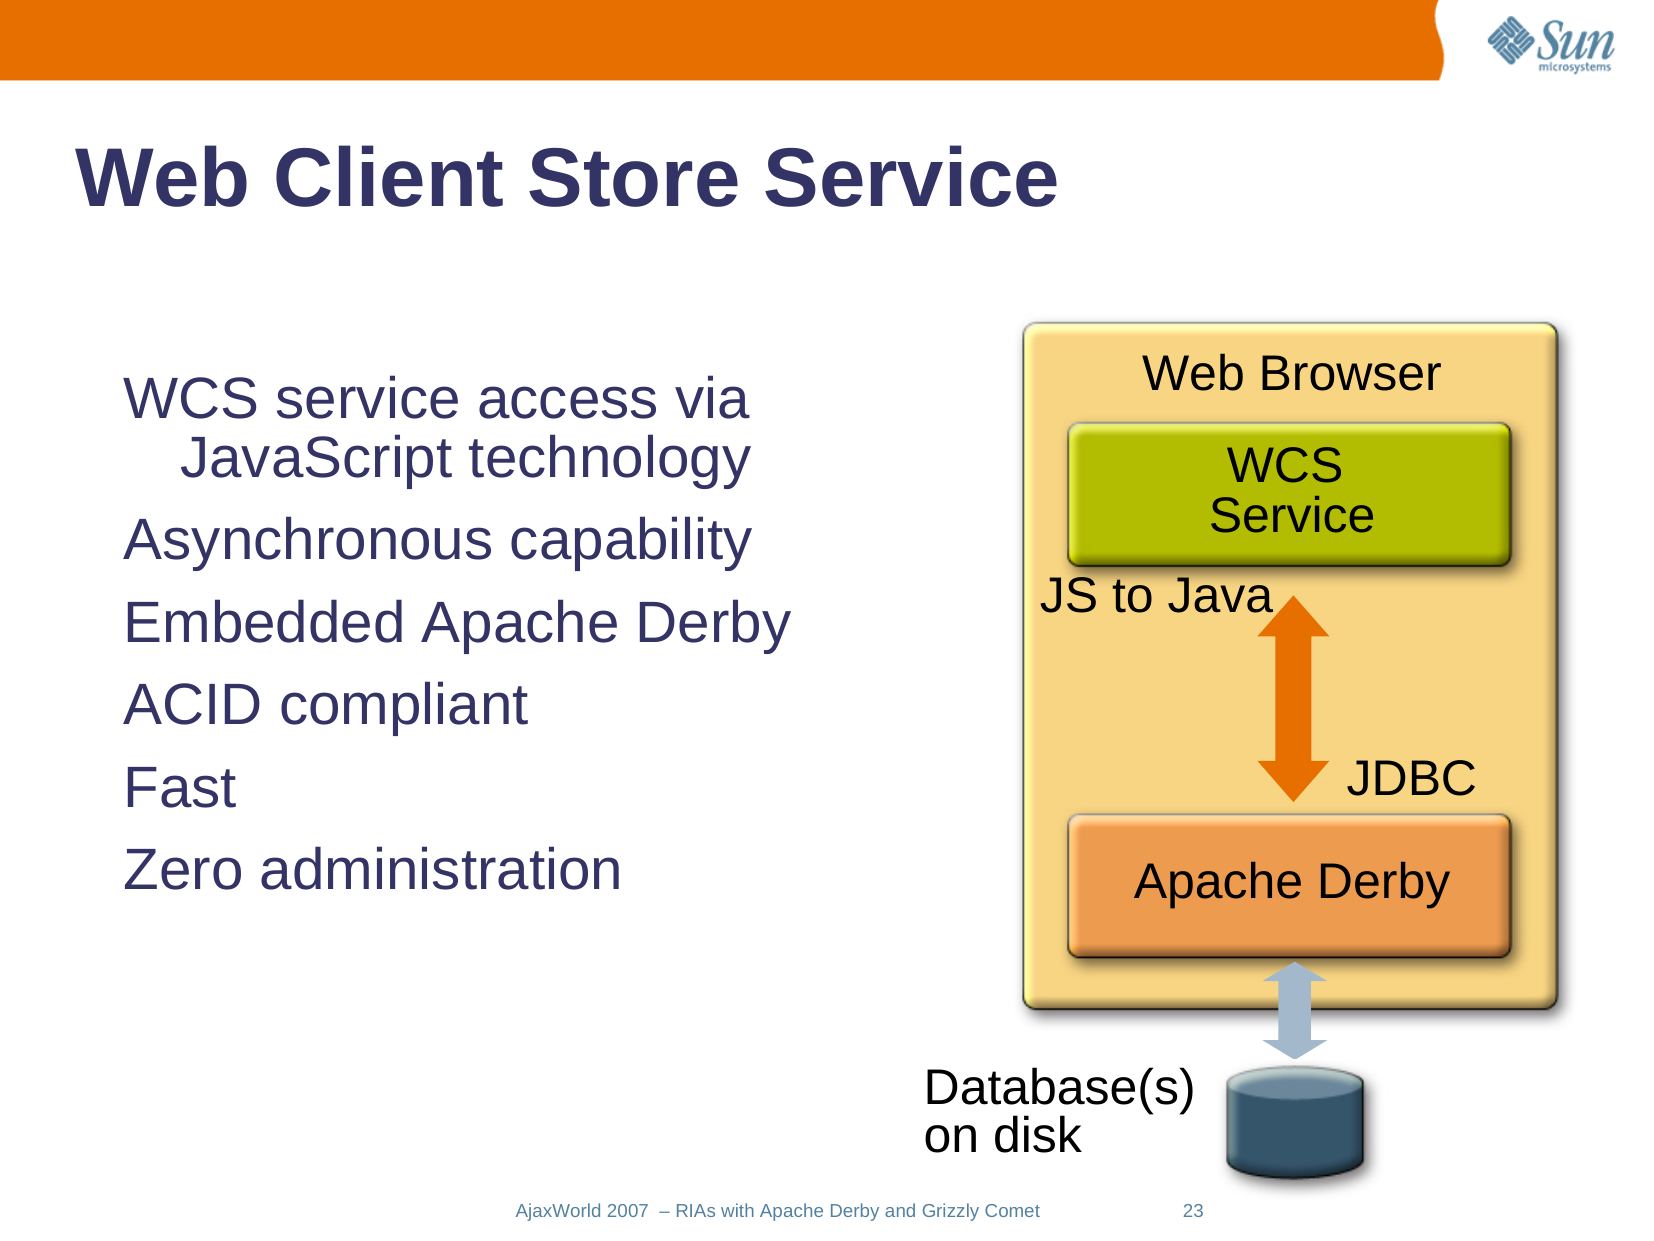

Web Client Store Service
Web Browser
# WCS service access via JavaScript technology
Asynchronous capability
Embedded Apache Derby
ACID compliant
Fast
Zero administration
WCS
Service
JS to Java
JDBC
Apache Derby
Database(s)
on disk